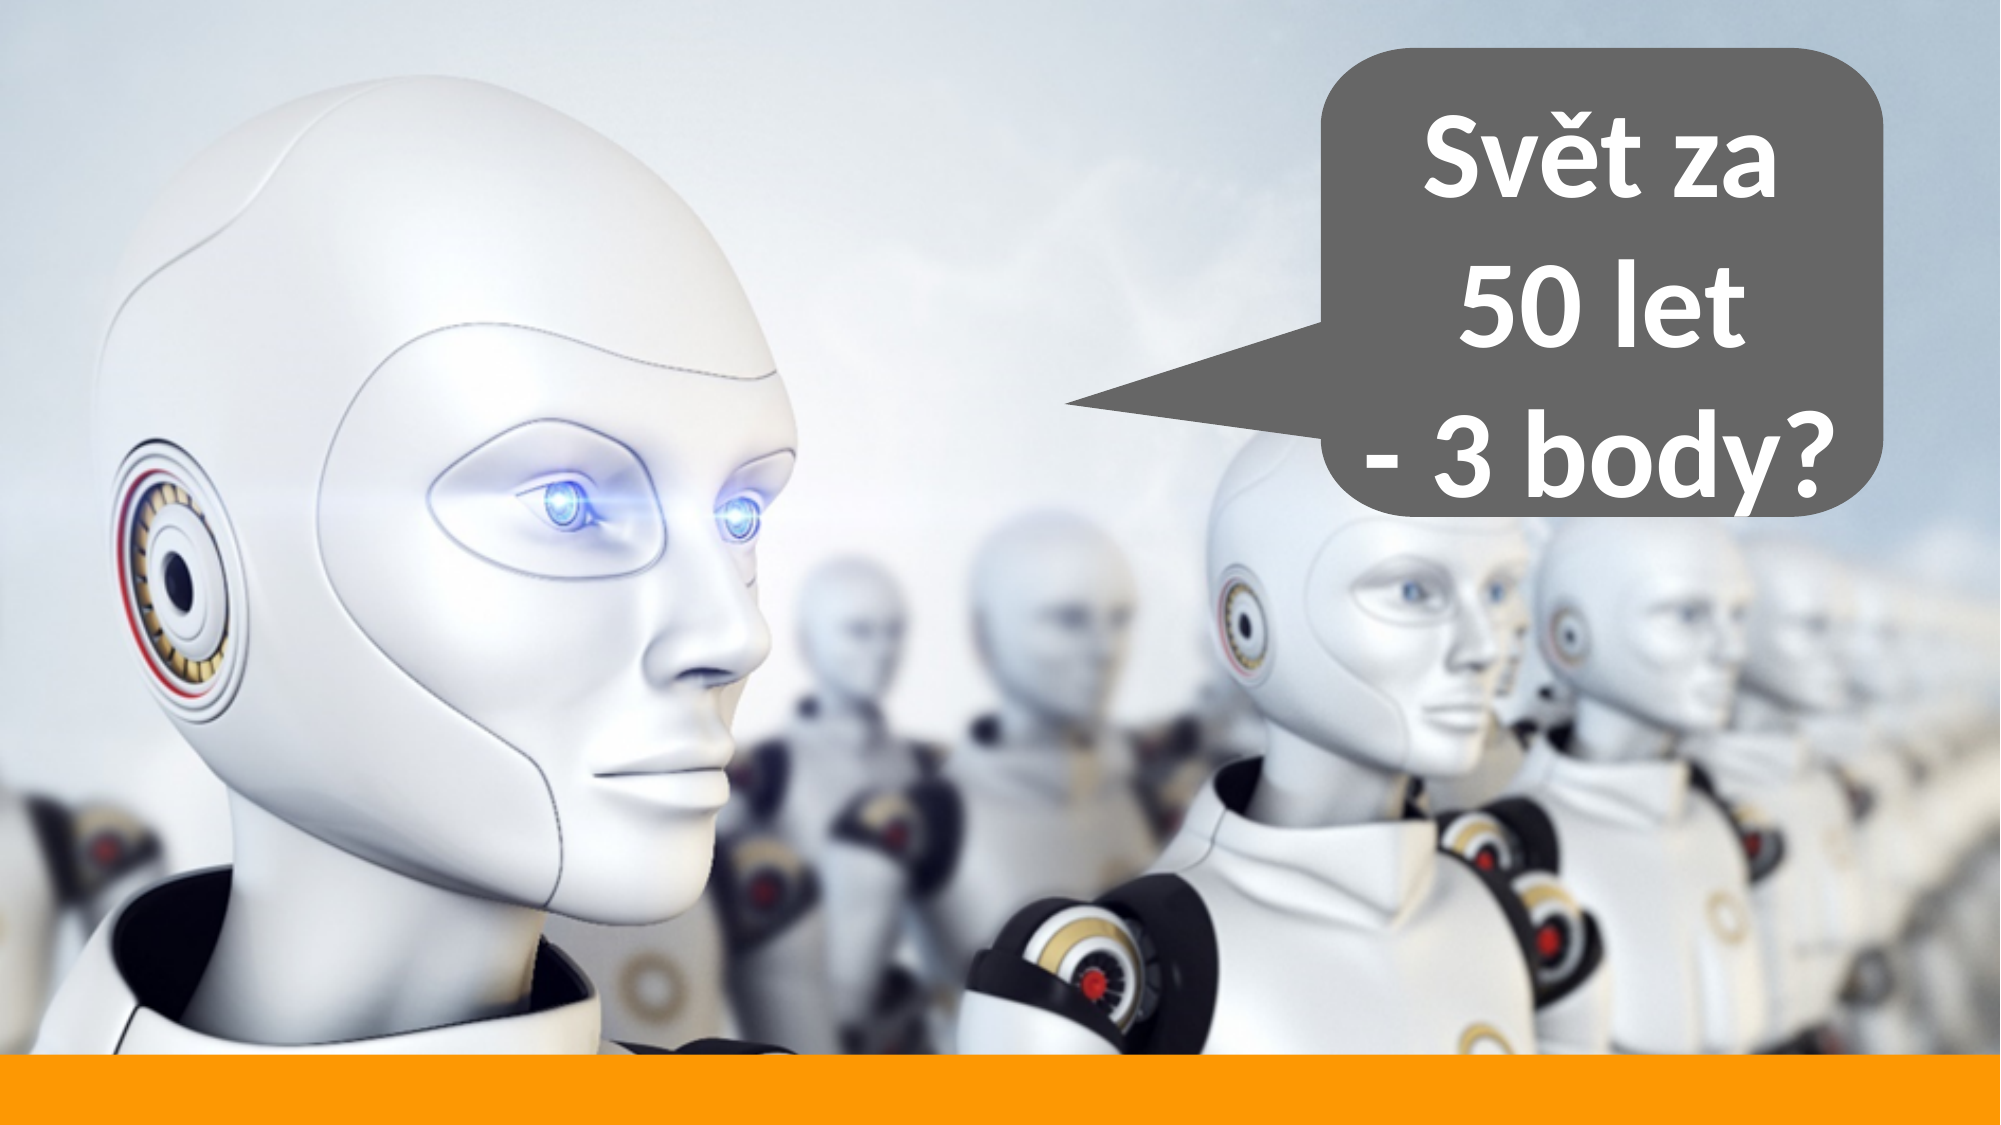

Svět za 50 let
- 3 body?